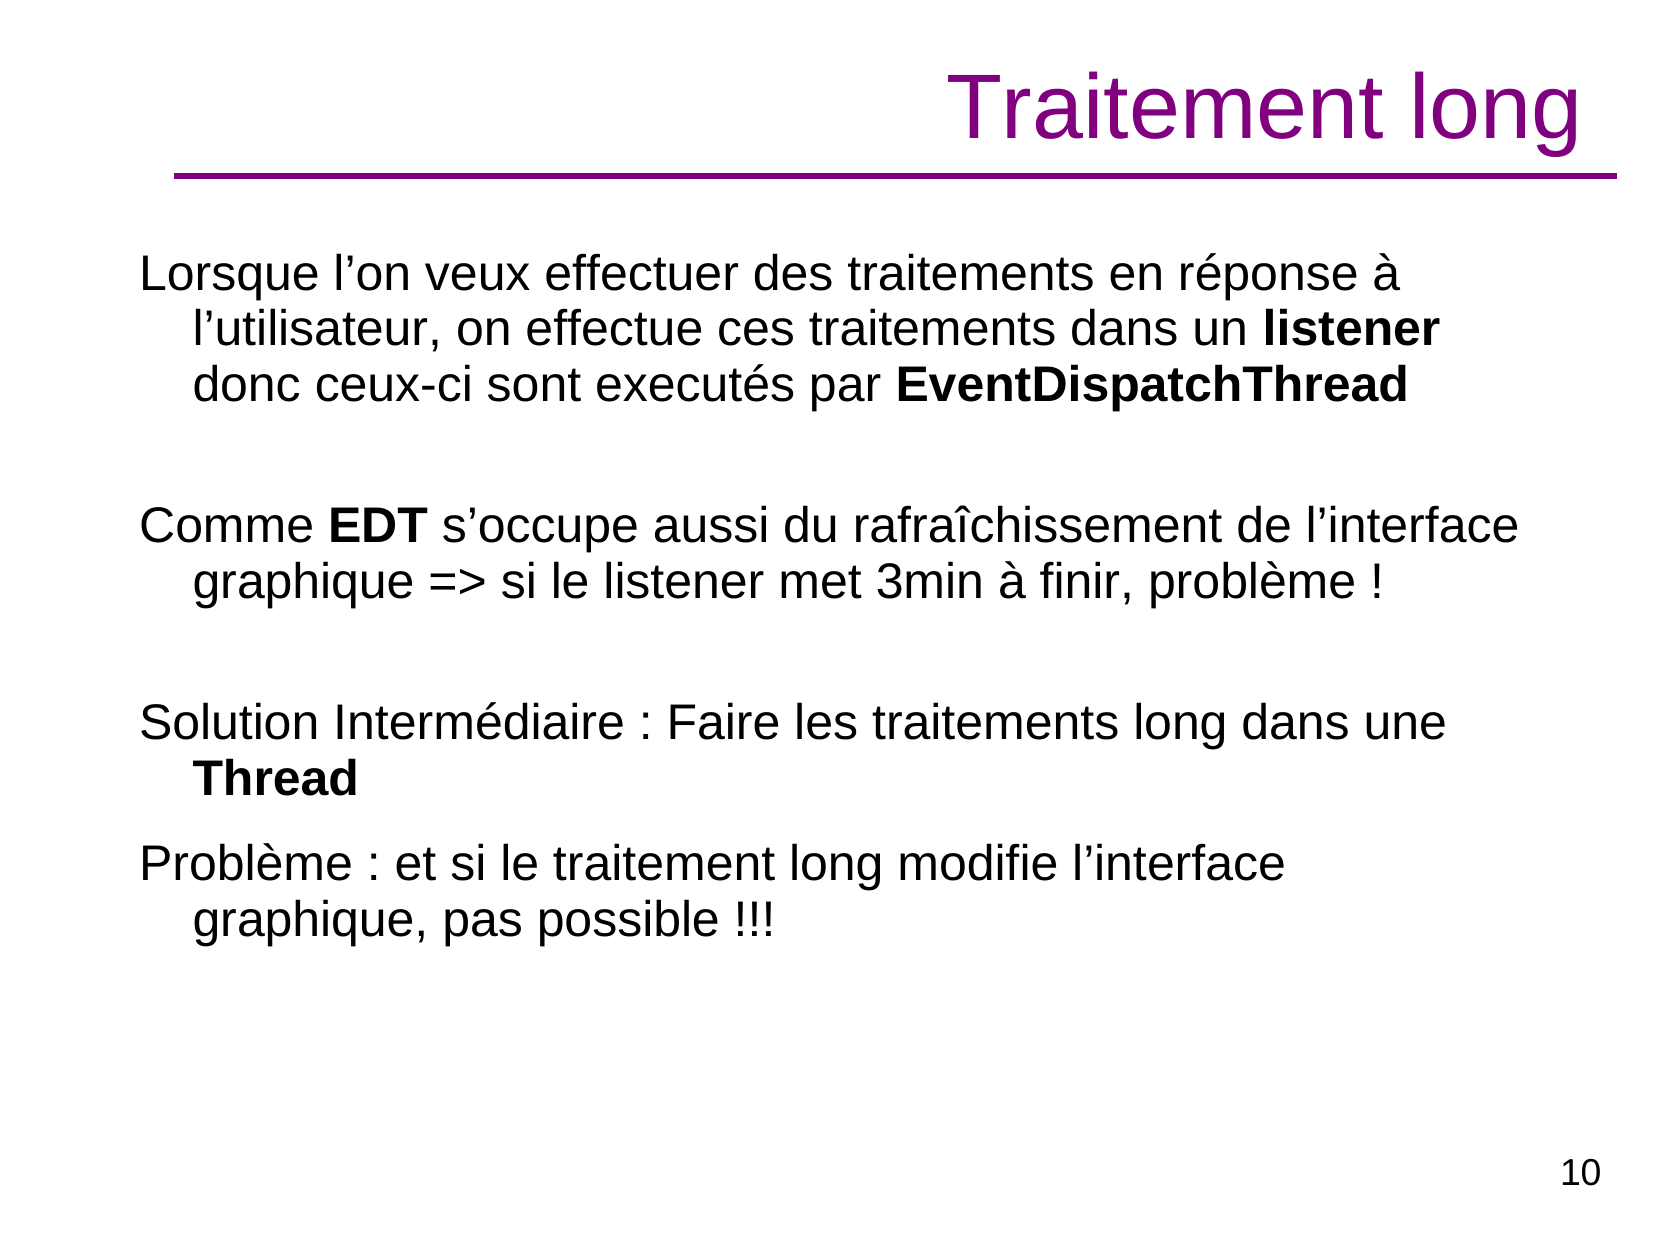

# Traitement long
Lorsque l’on veux effectuer des traitements en réponse à l’utilisateur, on effectue ces traitements dans un listener donc ceux-ci sont executés par EventDispatchThread
Comme EDT s’occupe aussi du rafraîchissement de l’interface graphique => si le listener met 3min à finir, problème !
Solution Intermédiaire : Faire les traitements long dans une Thread
Problème : et si le traitement long modifie l’interface graphique, pas possible !!!